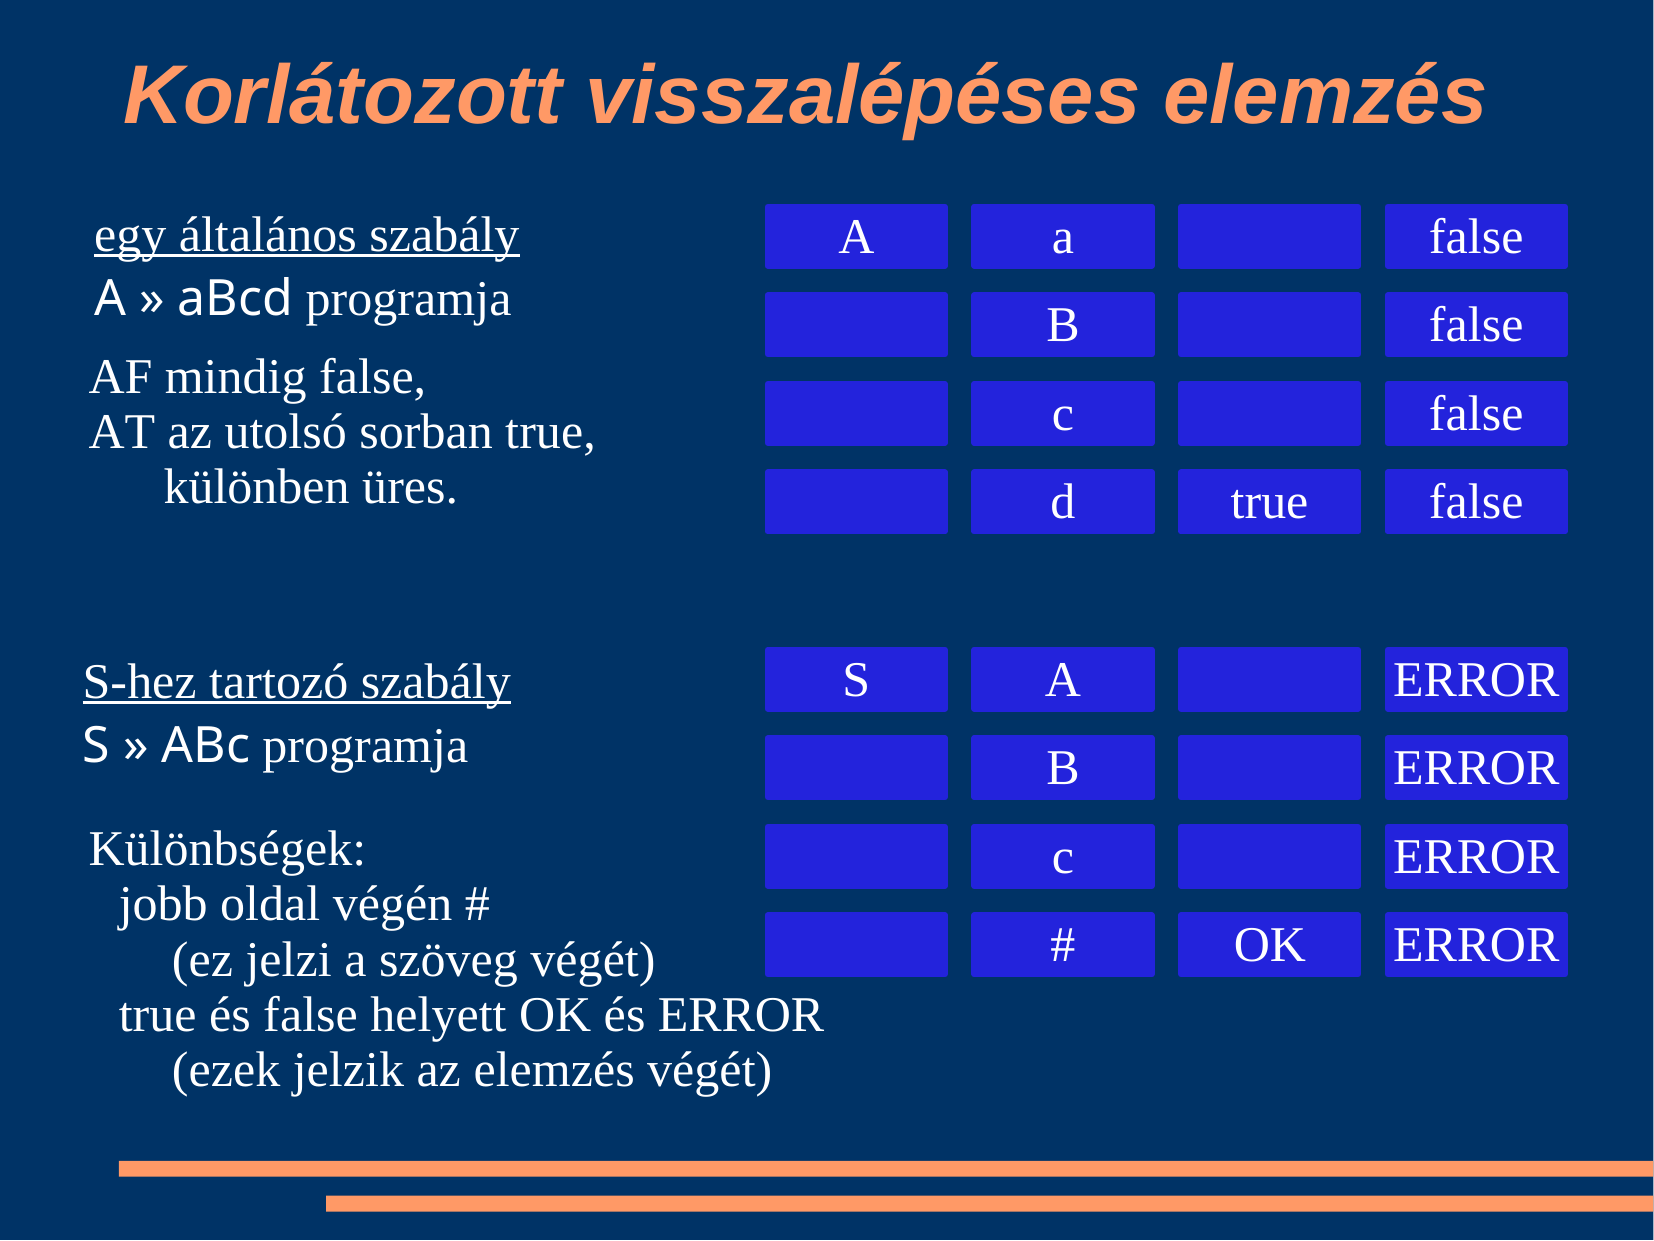

# Korlátozott visszalépéses elemzés
egy általános szabály
A » aBcd programja
A
a
false
B
false
AF mindig false,
AT az utolsó sorban true,
 különben üres.
c
false
d
true
false
S
A
ERROR
S-hez tartozó szabály
S » ABc programja
B
ERROR
Különbségek:
 jobb oldal végén #
 (ez jelzi a szöveg végét)
 true és false helyett OK és ERROR
 (ezek jelzik az elemzés végét)
c
ERROR
#
OK
ERROR